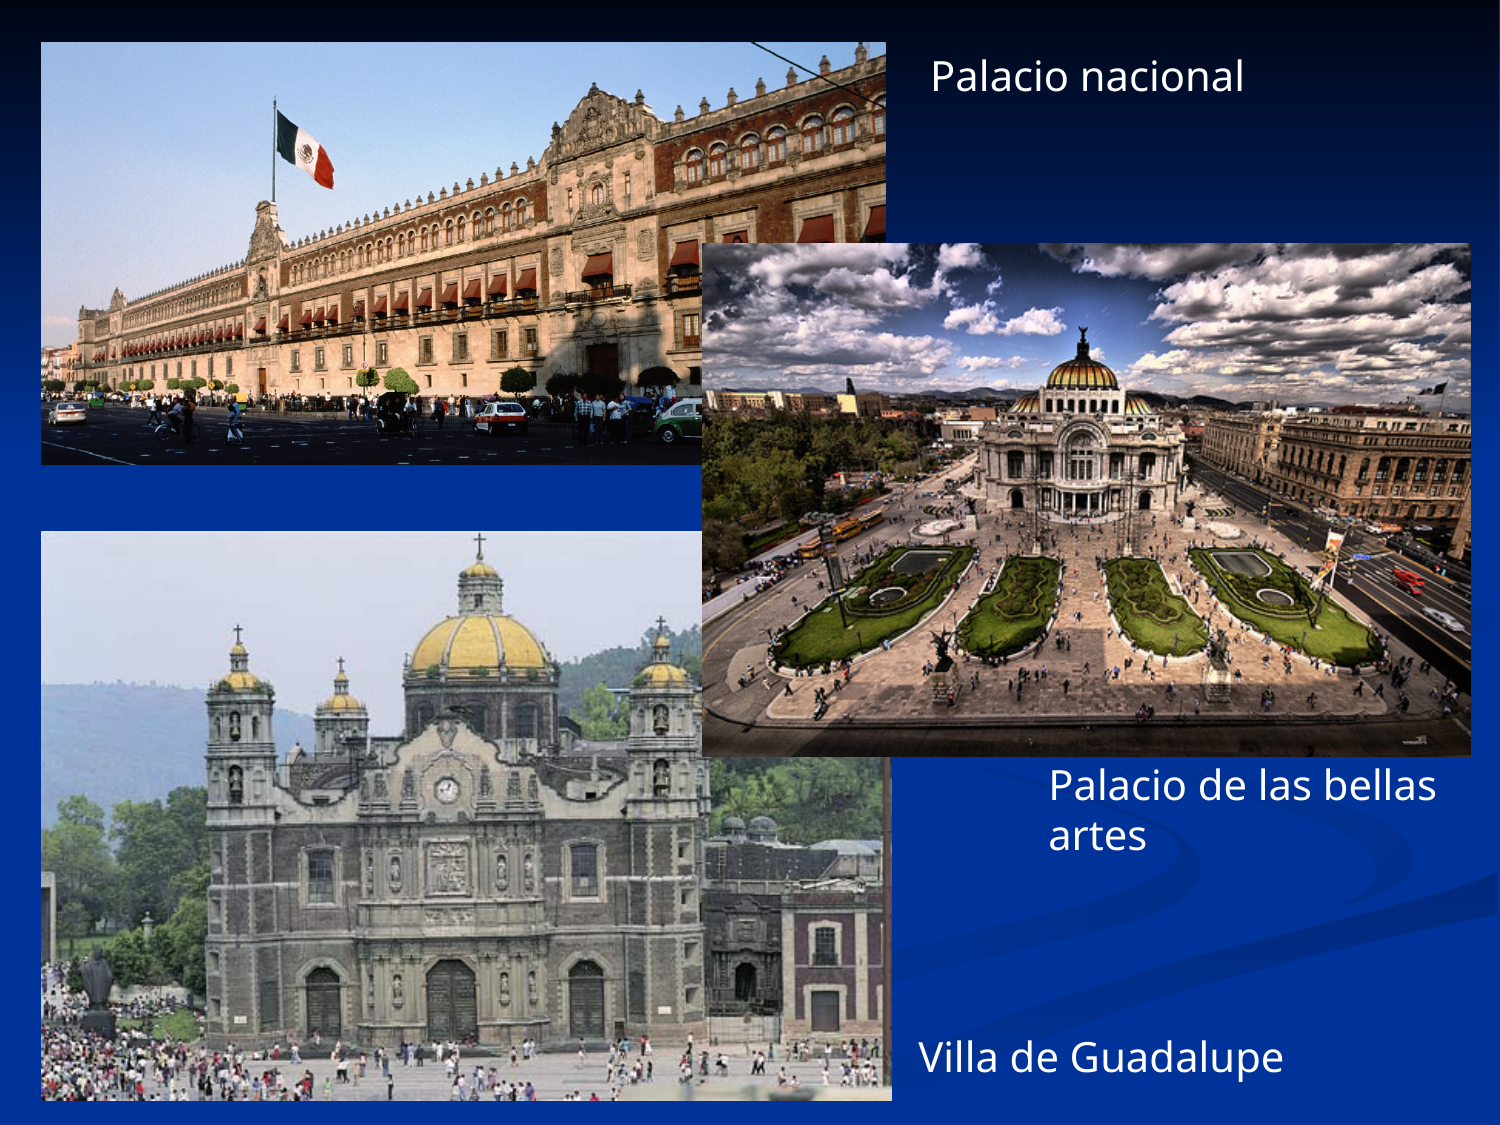

Palacio nacional
Palacio de las bellas artes
Villa de Guadalupe